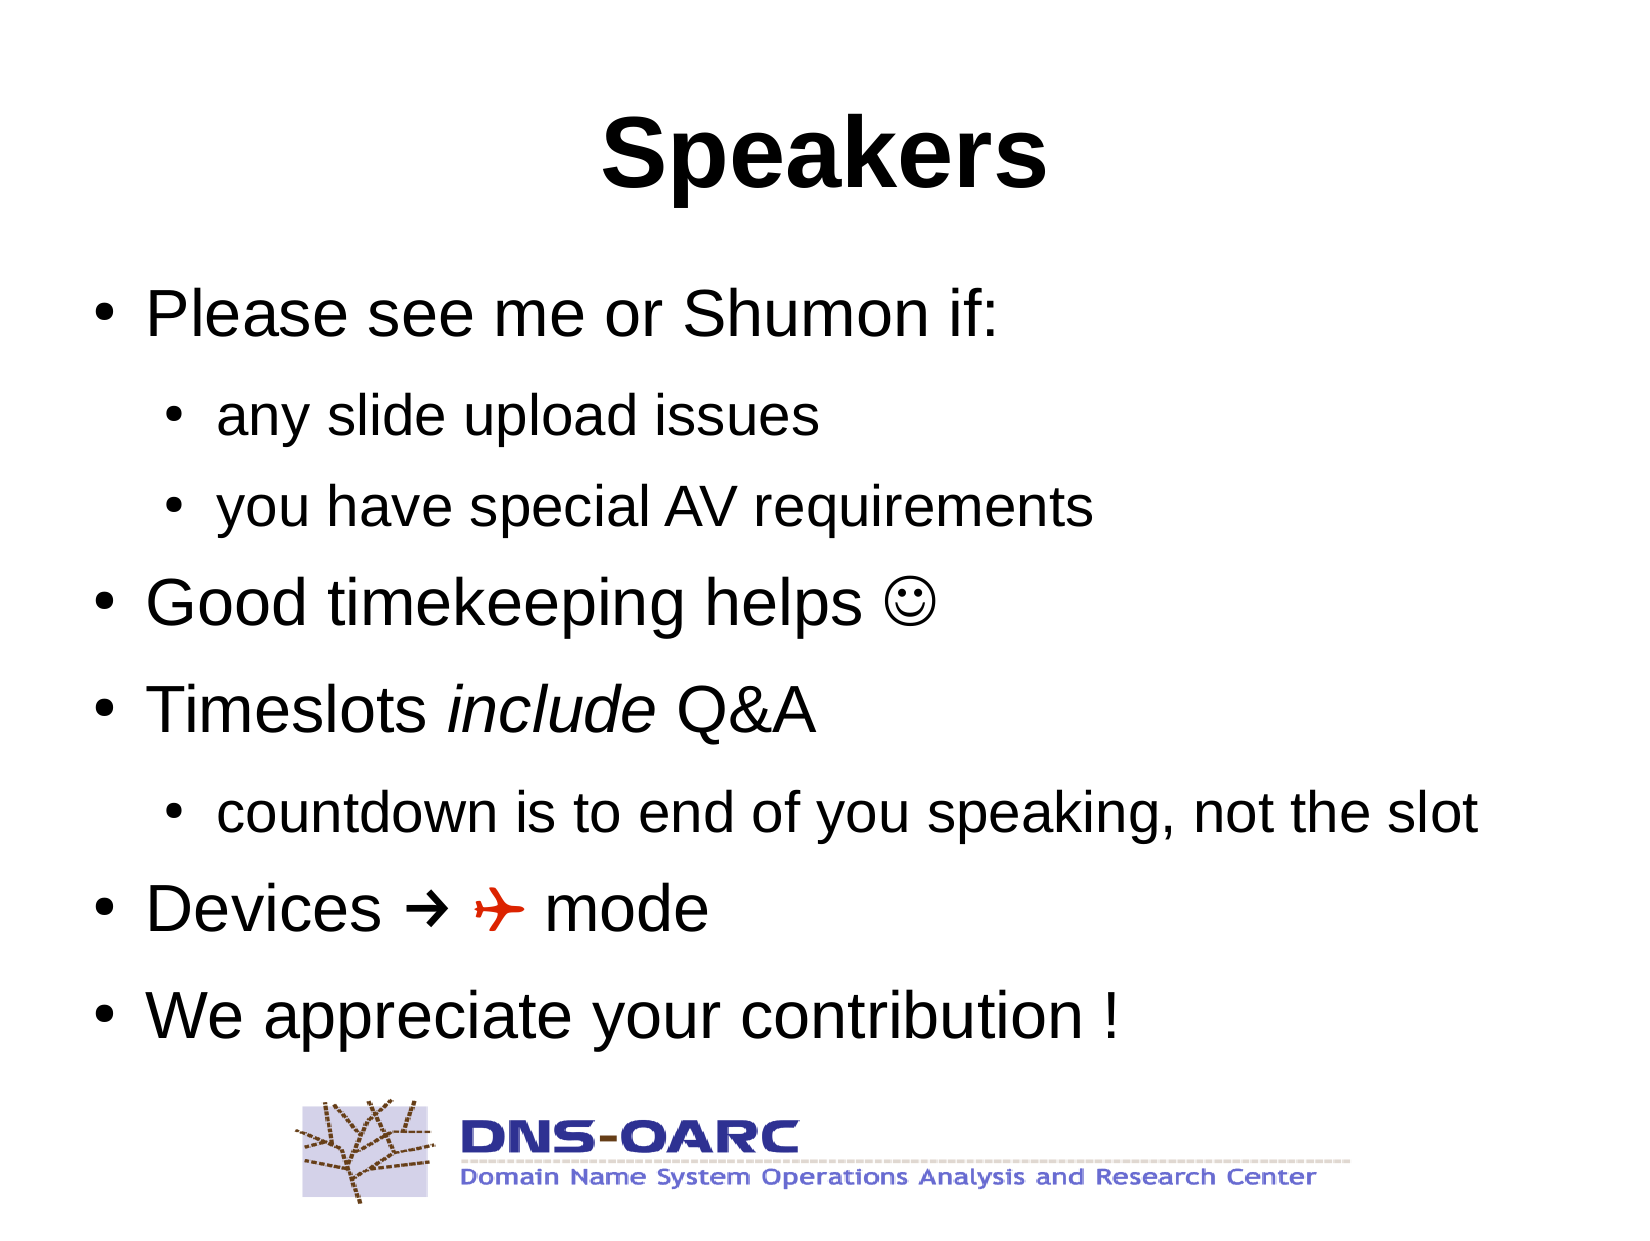

# Speakers
Please see me or Shumon if:
any slide upload issues
you have special AV requirements
Good timekeeping helps ☺
Timeslots include Q&A
countdown is to end of you speaking, not the slot
Devices →  mode
We appreciate your contribution !